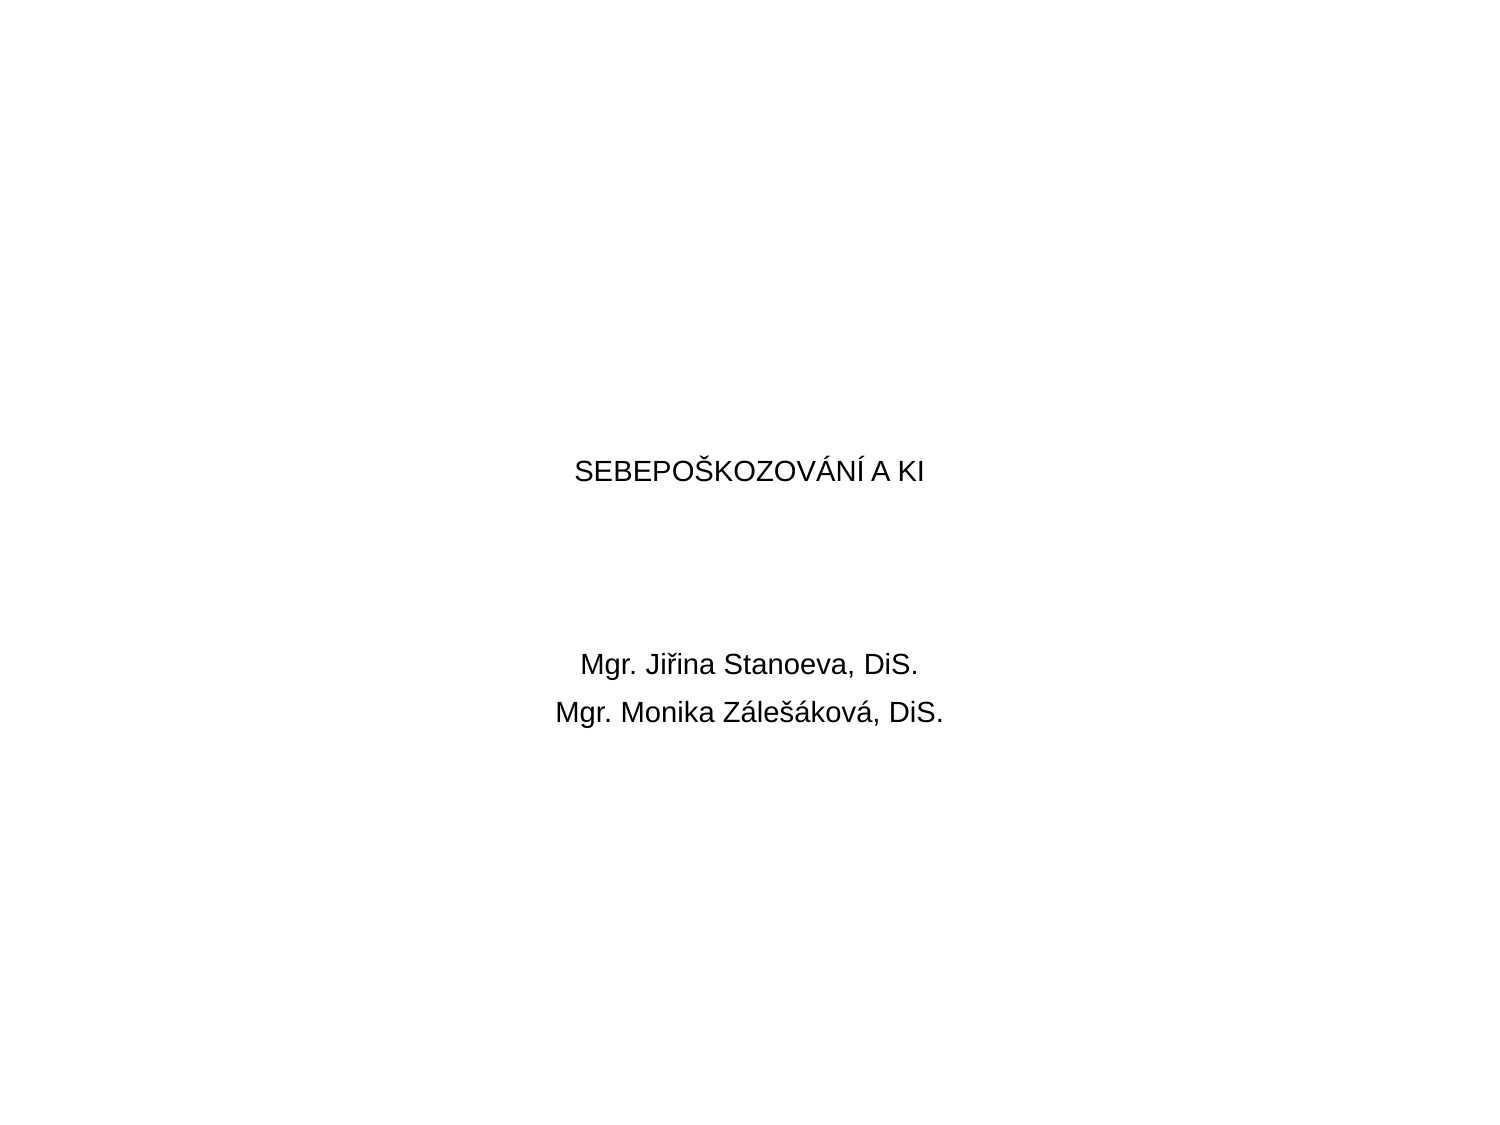

# SEBEPOŠKOZOVÁNÍ A KI
Mgr. Jiřina Stanoeva, DiS.
Mgr. Monika Zálešáková, DiS.